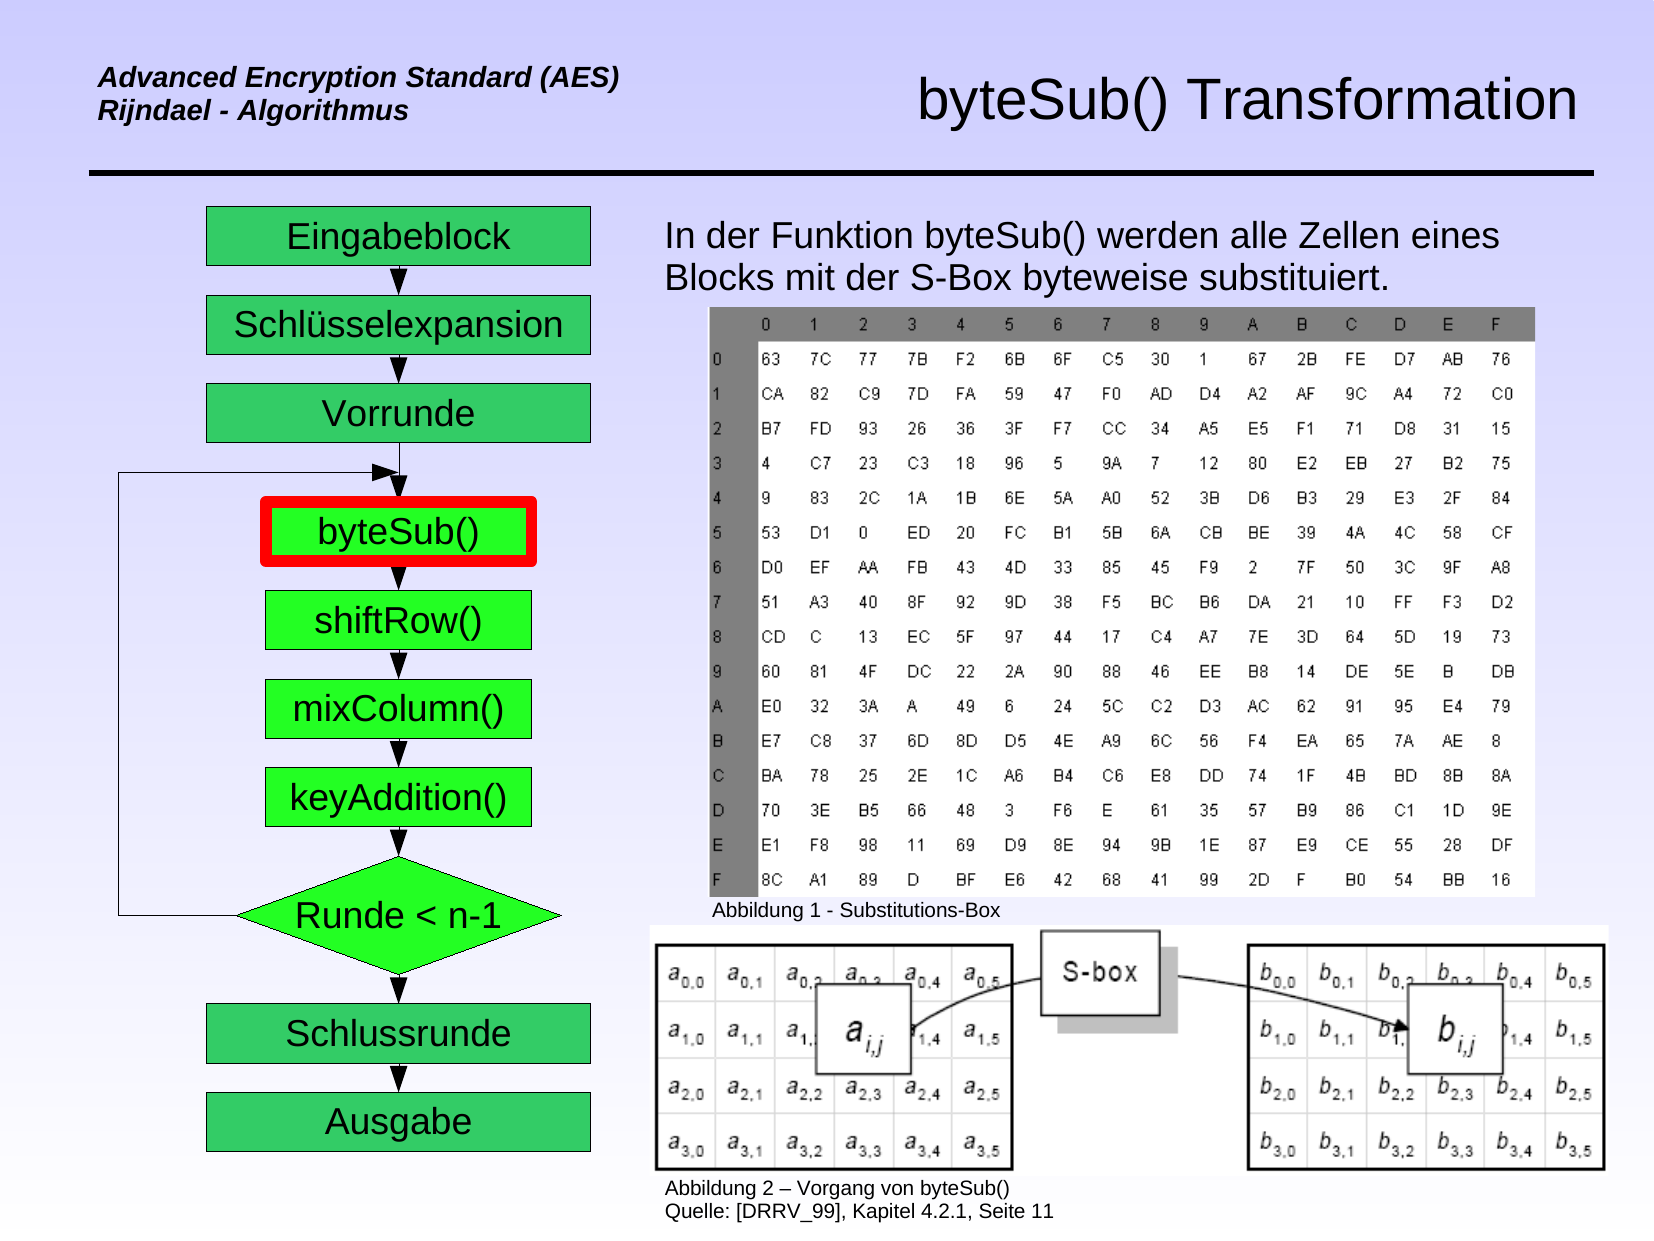

Advanced Encryption Standard (AES)
Rijndael - Algorithmus
byteSub() Transformation
Eingabeblock
In der Funktion byteSub() werden alle Zellen eines Blocks mit der S-Box byteweise substituiert.
Schlüsselexpansion
Abbildung 1 - Substitutions-Box
Vorrunde
byteSub()
shiftRow()
mixColumn()
keyAddition()
Runde < n-1
Abbildung 2 – Vorgang von byteSub()
Quelle: [DRRV_99], Kapitel 4.2.1, Seite 11
Schlussrunde
Ausgabe
20